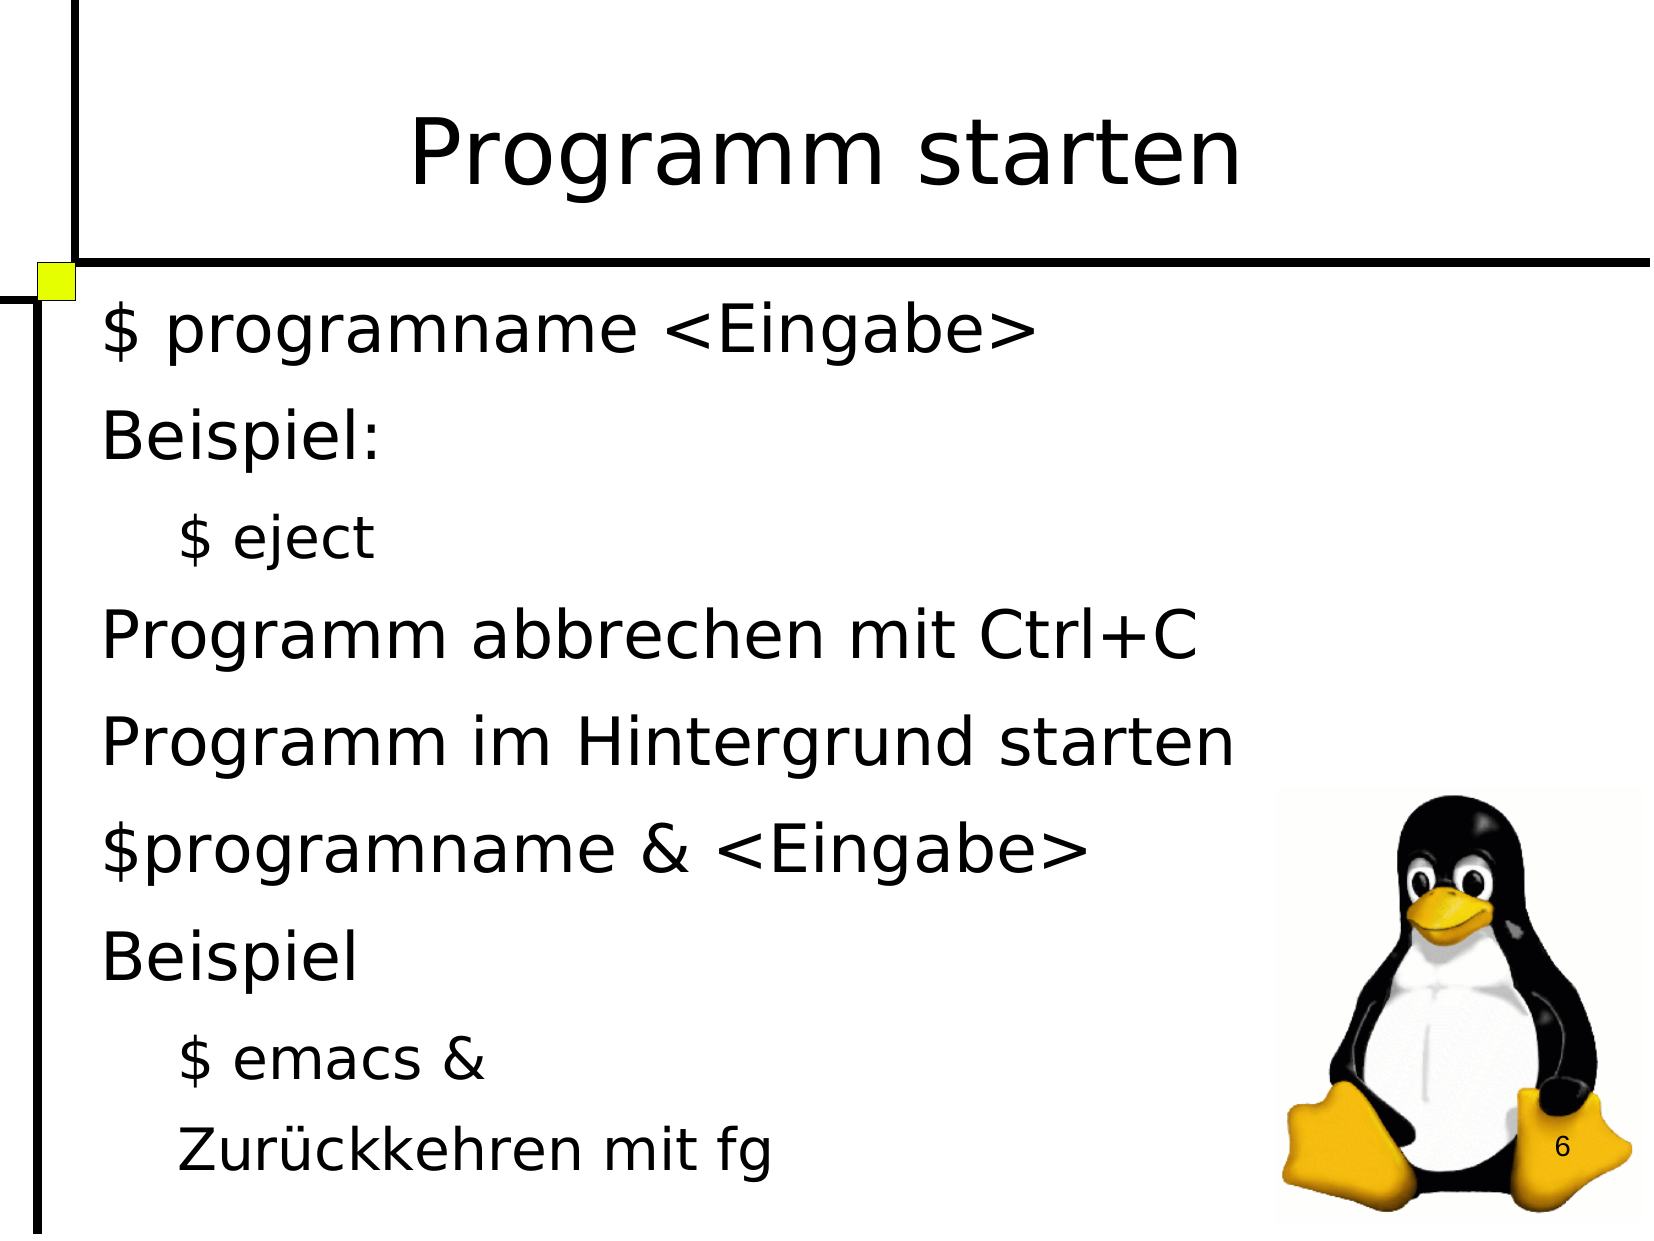

# Programm starten
$ programname <Eingabe>
Beispiel:
$ eject
Programm abbrechen mit Ctrl+C
Programm im Hintergrund starten
$programname & <Eingabe>
Beispiel
$ emacs &
Zurückkehren mit fg
6